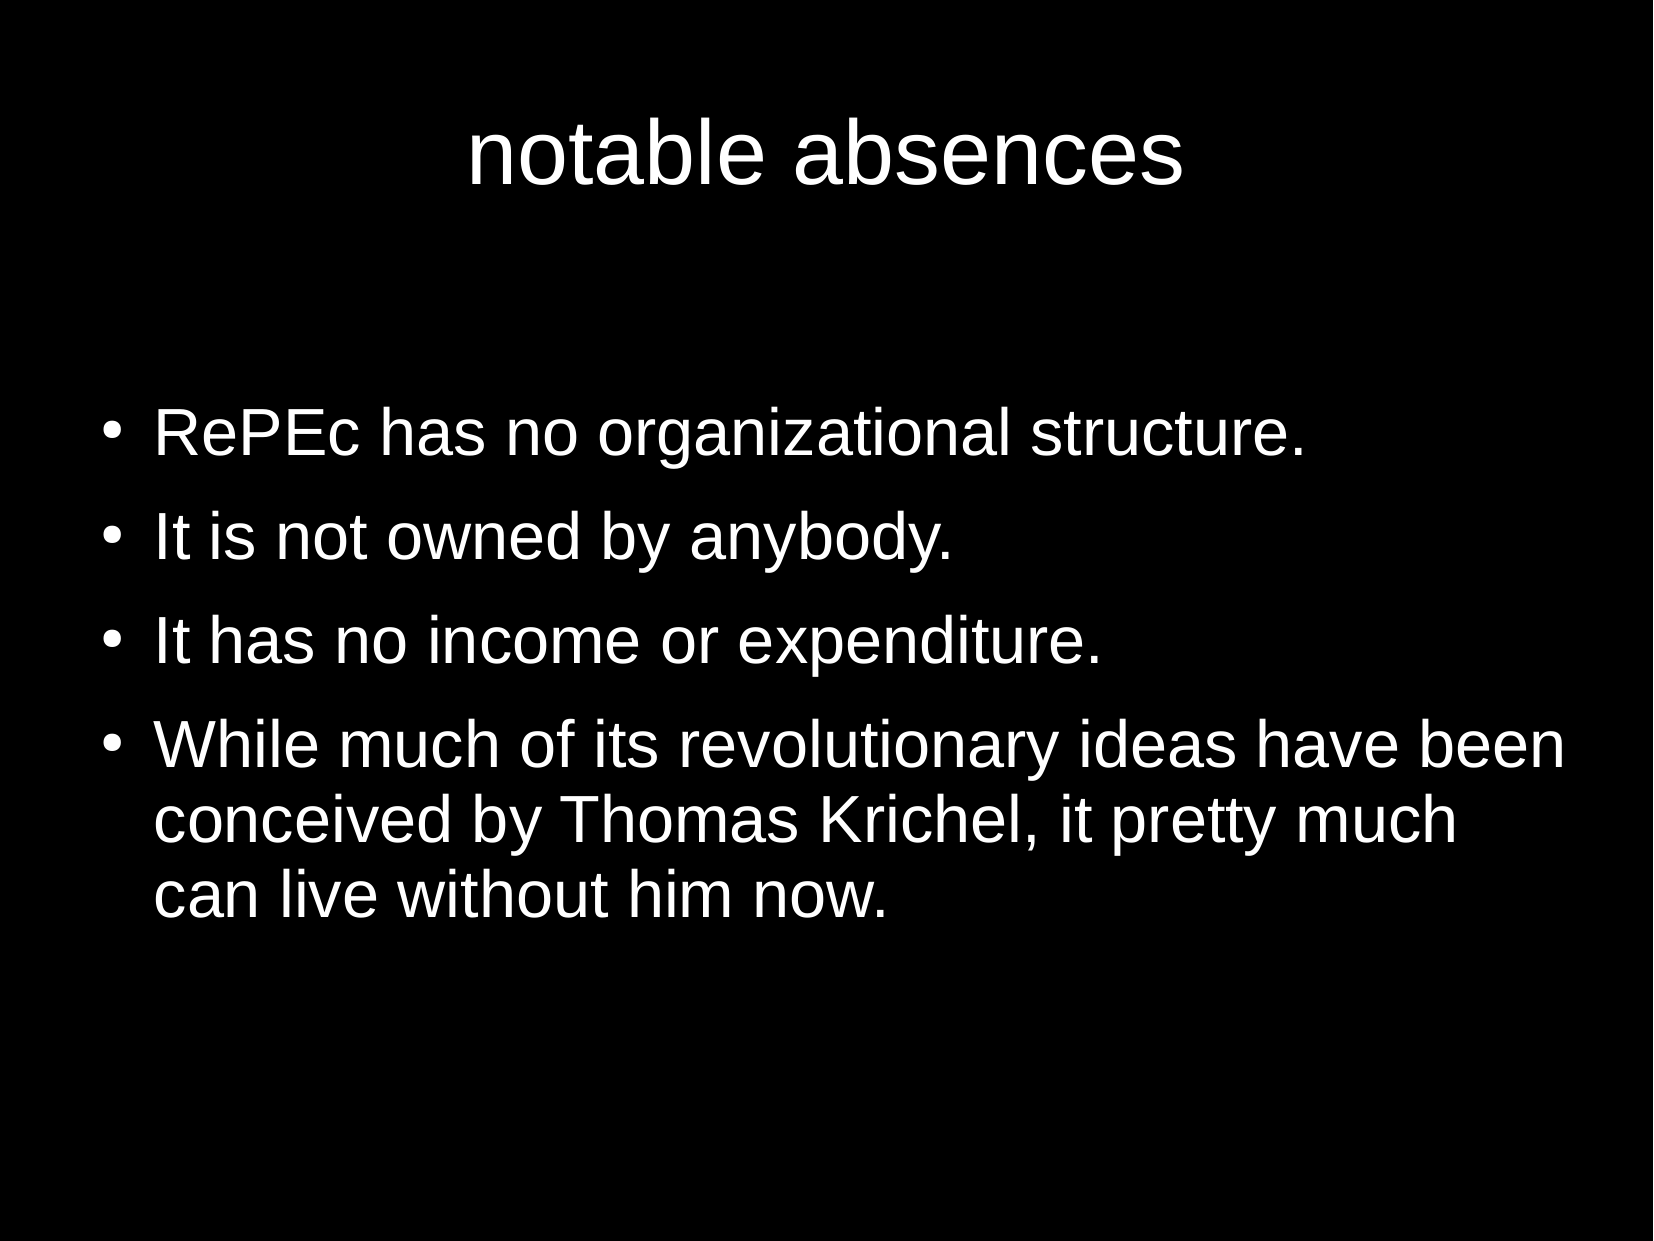

# notable absences
RePEc has no organizational structure.
It is not owned by anybody.
It has no income or expenditure.
While much of its revolutionary ideas have been conceived by Thomas Krichel, it pretty much can live without him now.